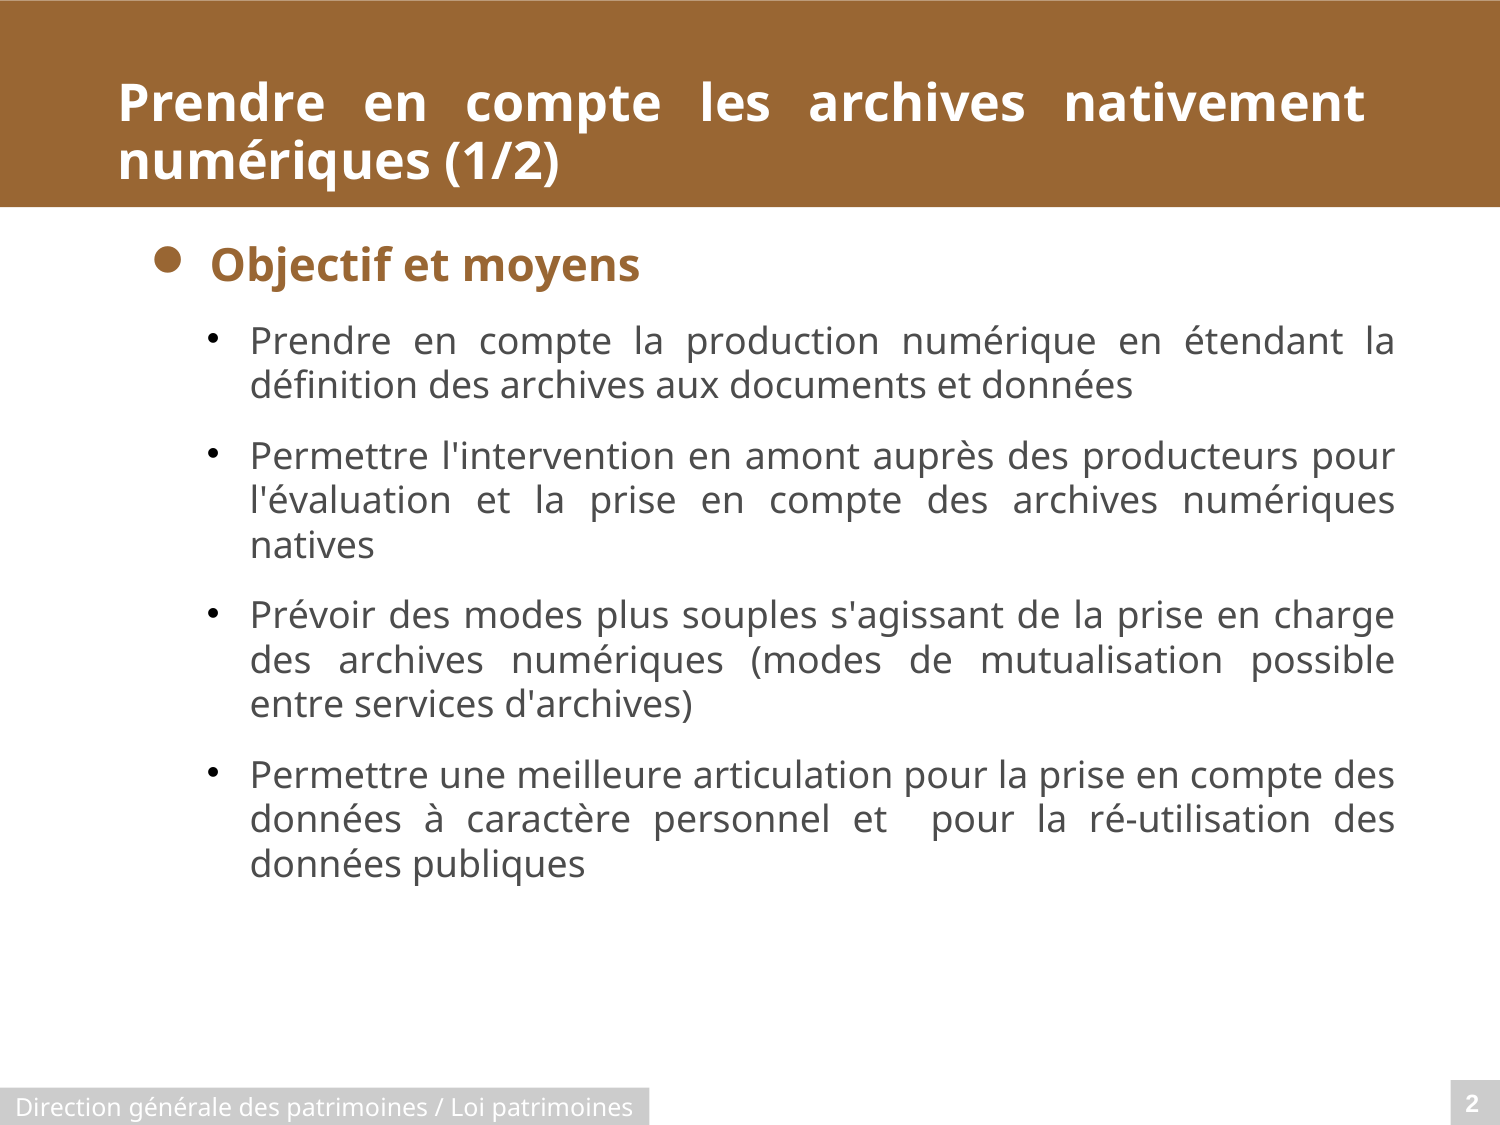

# Prendre en compte les archives nativement numériques (1/2)
Objectif et moyens
Prendre en compte la production numérique en étendant la définition des archives aux documents et données
Permettre l'intervention en amont auprès des producteurs pour l'évaluation et la prise en compte des archives numériques natives
Prévoir des modes plus souples s'agissant de la prise en charge des archives numériques (modes de mutualisation possible entre services d'archives)
Permettre une meilleure articulation pour la prise en compte des données à caractère personnel et pour la ré-utilisation des données publiques